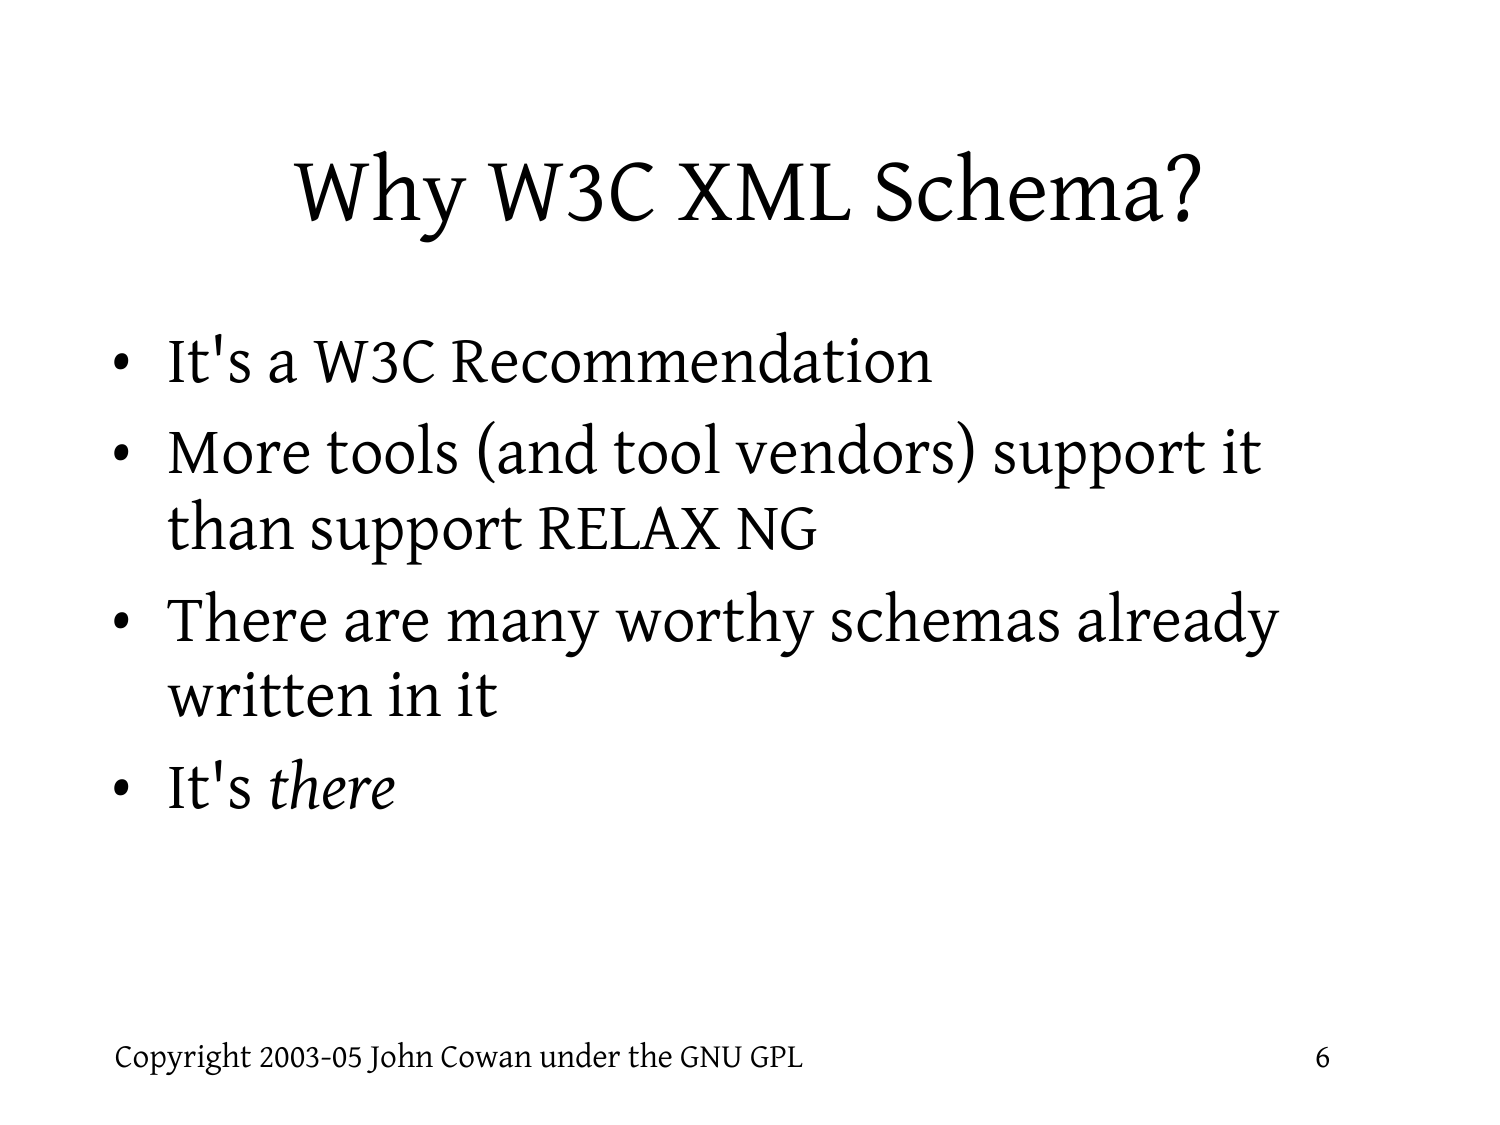

# Why W3C XML Schema?
It's a W3C Recommendation
More tools (and tool vendors) support it than support RELAX NG
There are many worthy schemas already written in it
It's there